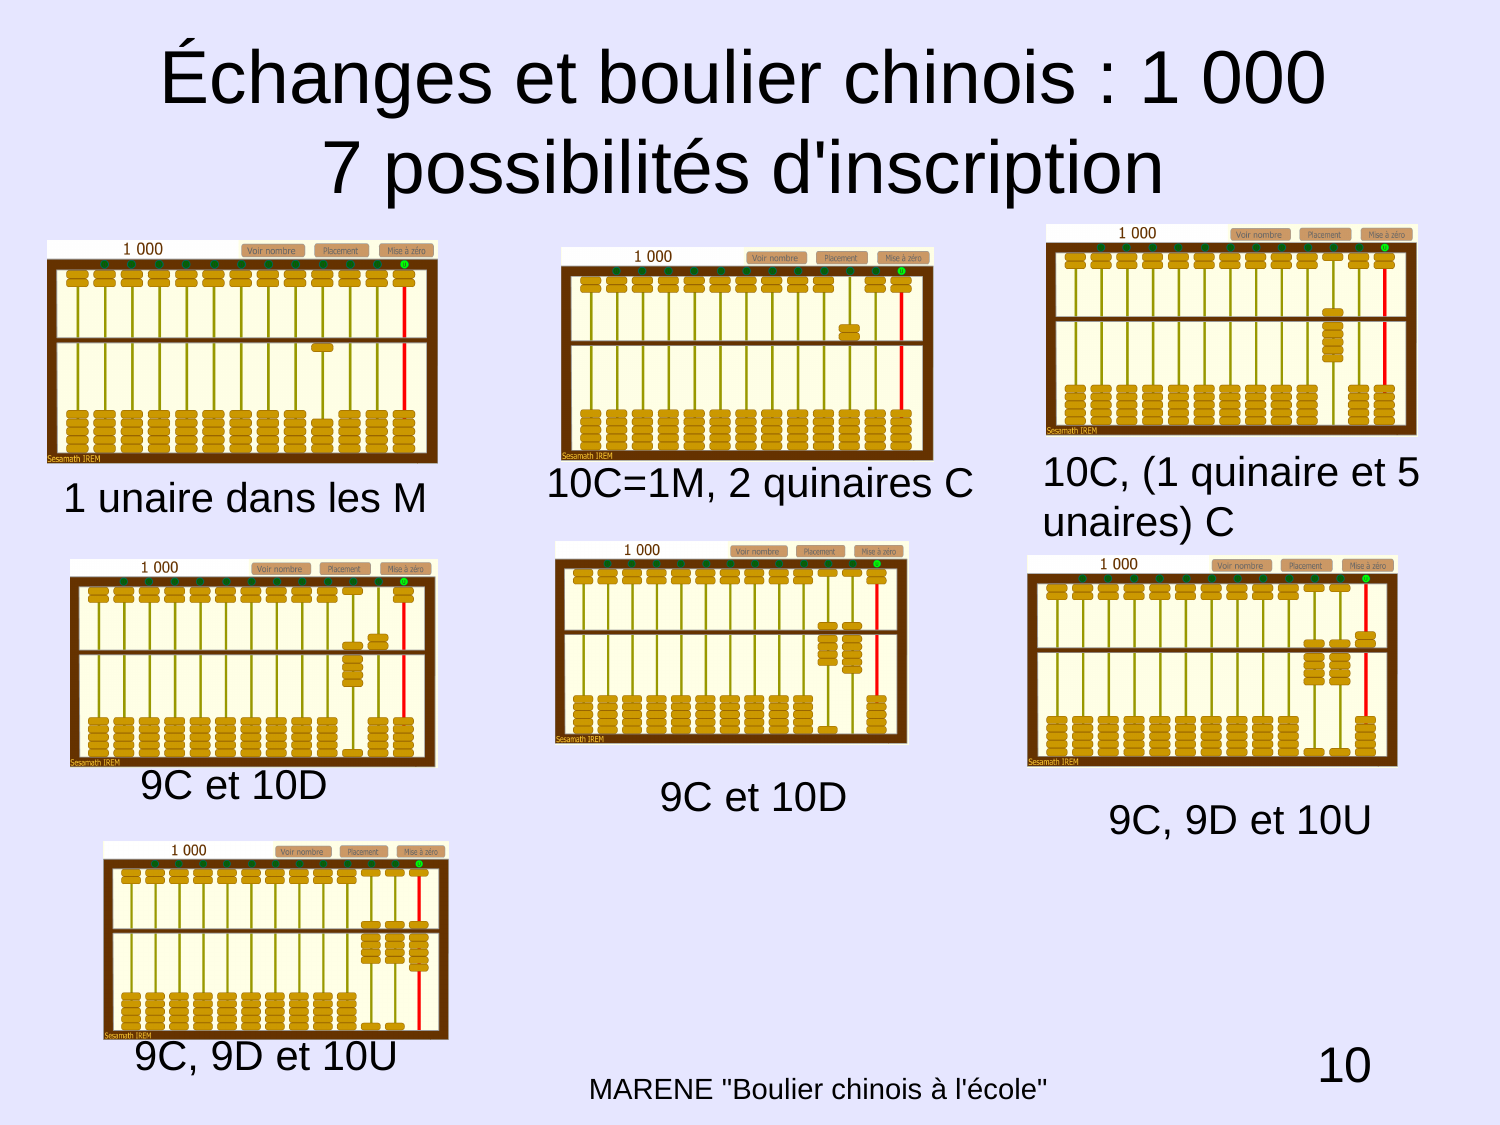

# Échanges et boulier chinois : 1 000 7 possibilités d'inscription
10C, (1 quinaire et 5 unaires) C
10C=1M, 2 quinaires C
1 unaire dans les M
9C et 10D
9C et 10D
9C, 9D et 10U
9C, 9D et 10U
10